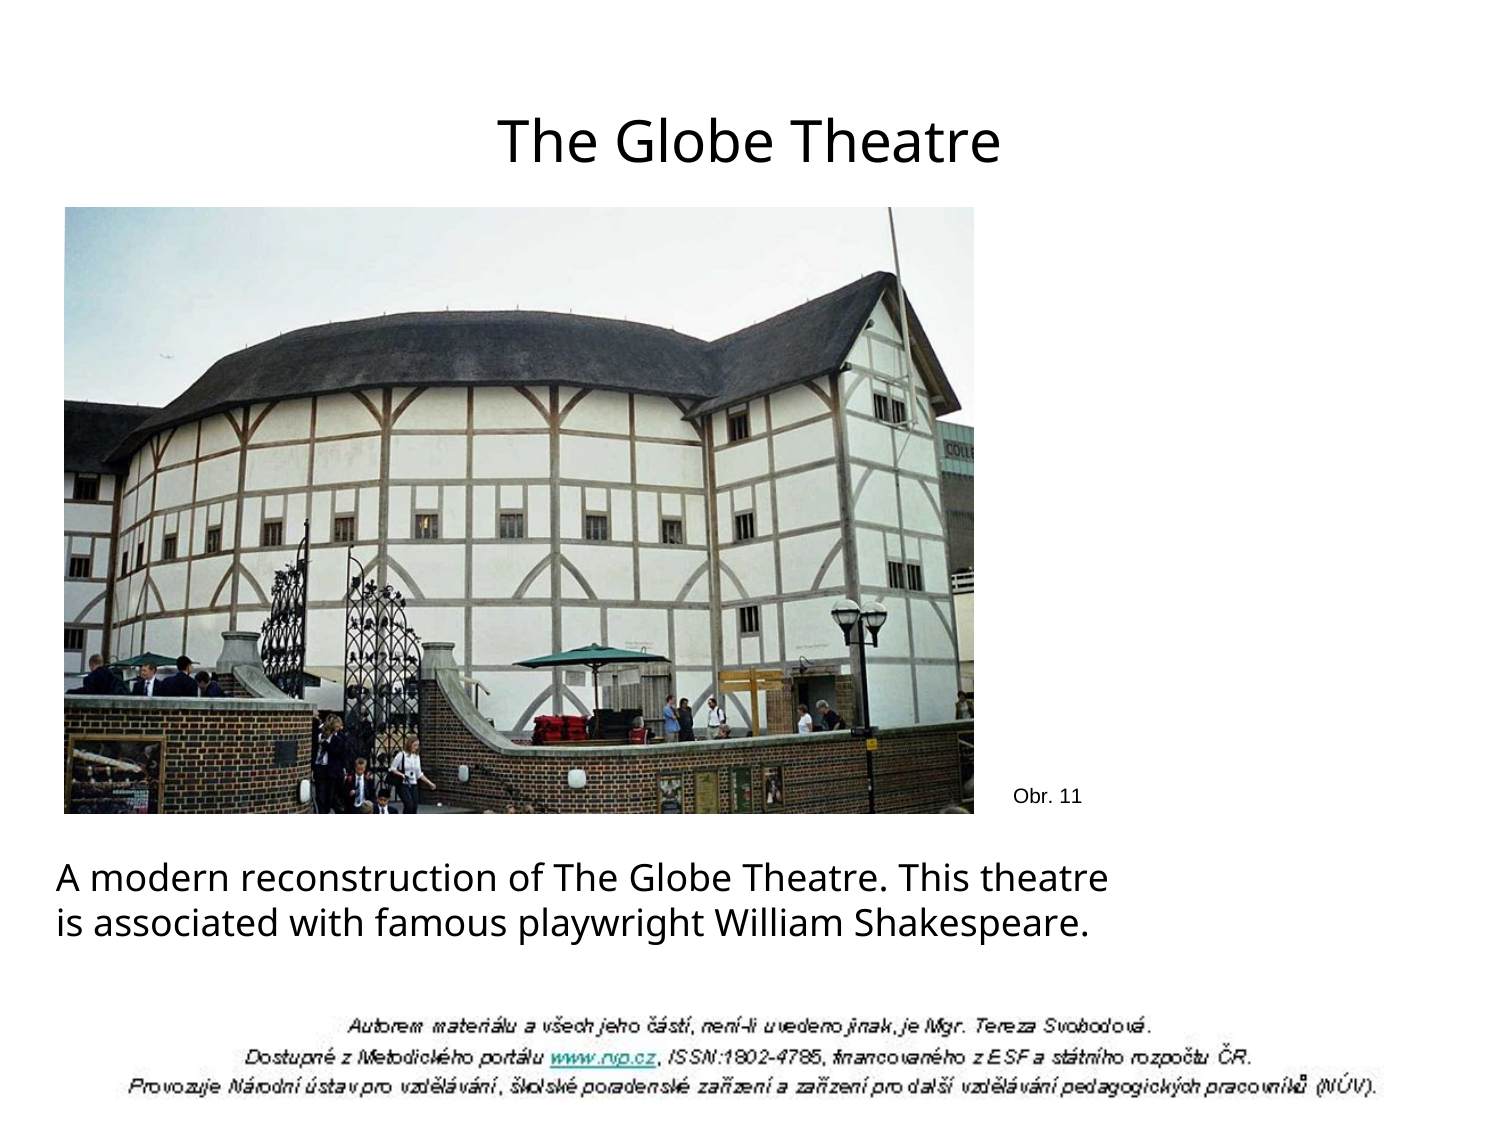

# The Globe Theatre
Obr. 11
A modern reconstruction of The Globe Theatre. This theatre is associated with famous playwright William Shakespeare.